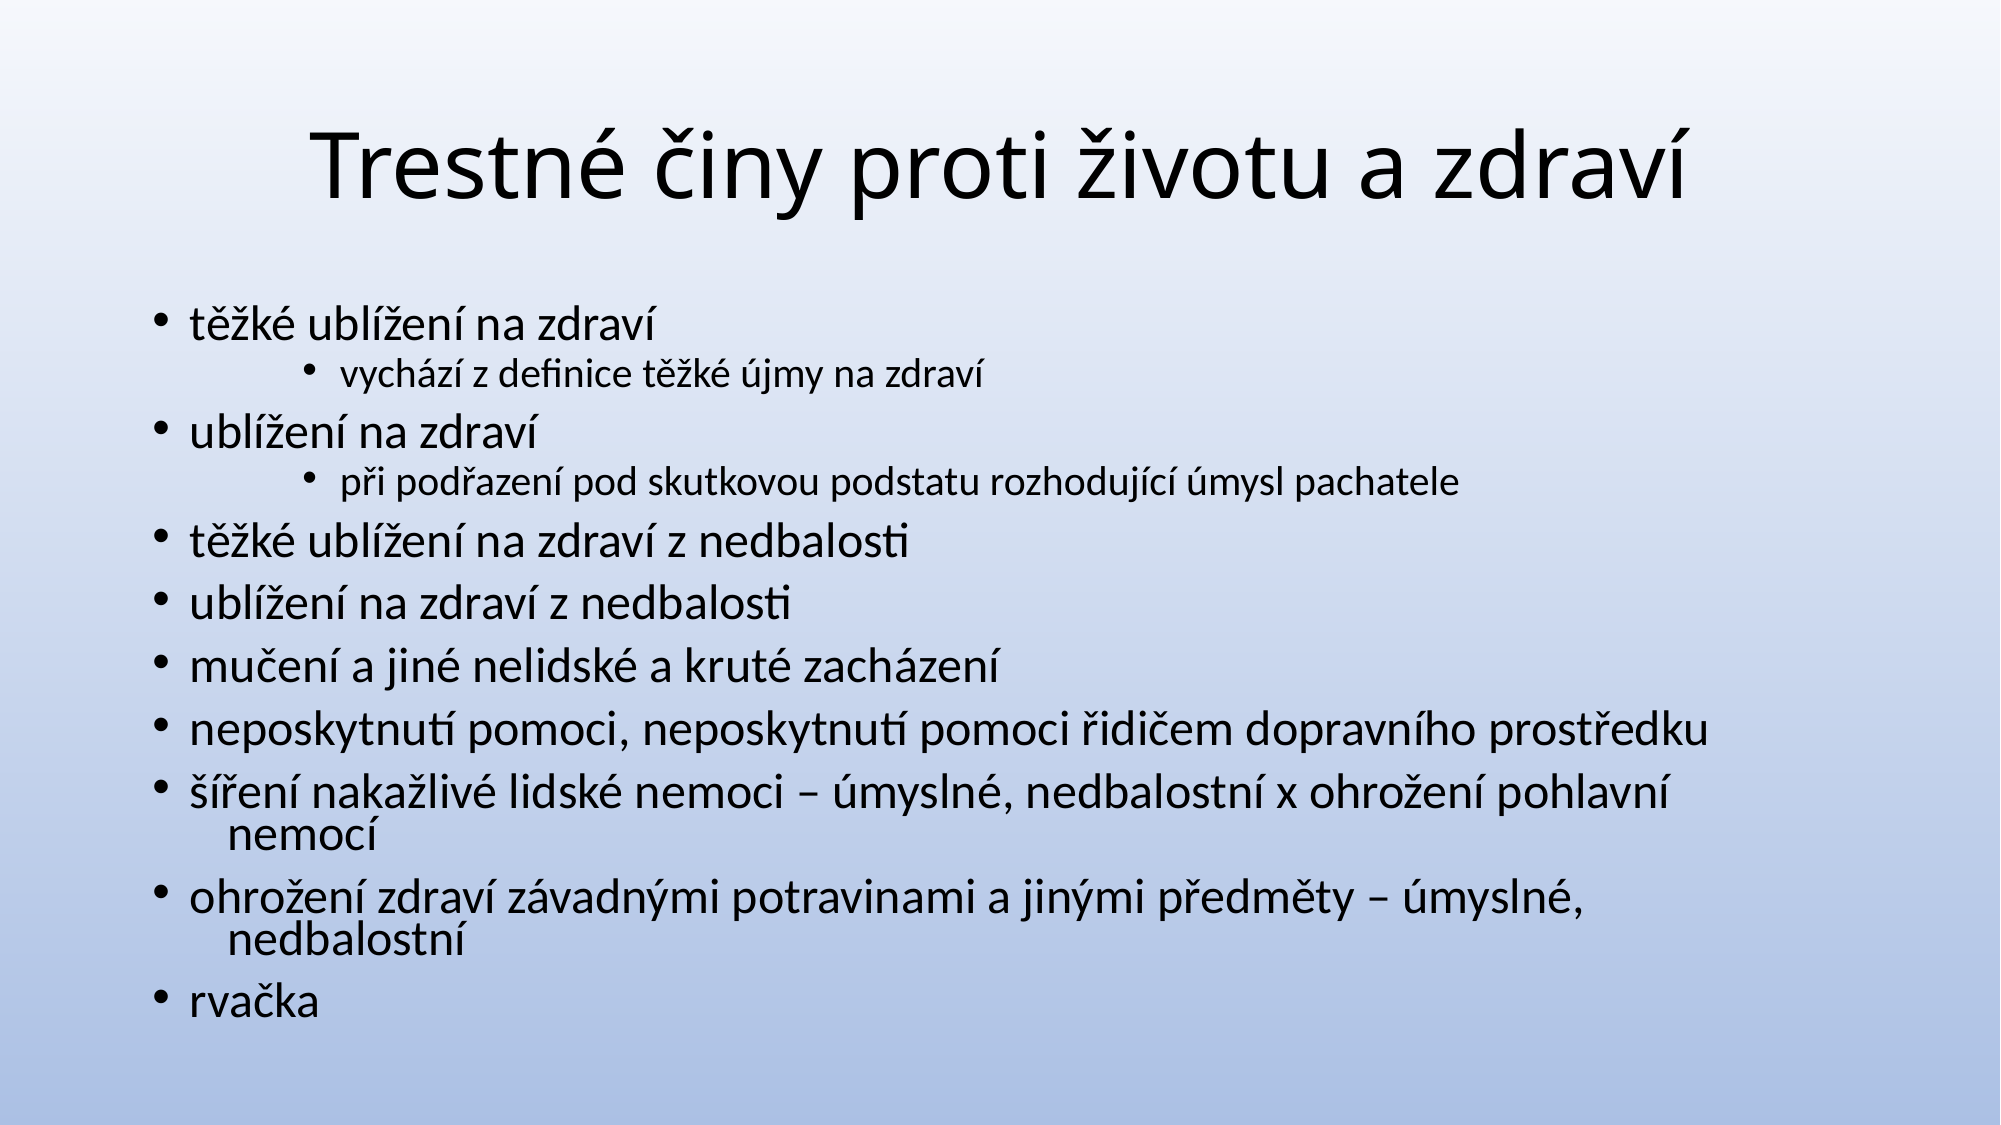

# Trestné činy proti životu a zdraví
těžké ublížení na zdraví
vychází z definice těžké újmy na zdraví
ublížení na zdraví
při podřazení pod skutkovou podstatu rozhodující úmysl pachatele
těžké ublížení na zdraví z nedbalosti
ublížení na zdraví z nedbalosti
mučení a jiné nelidské a kruté zacházení
neposkytnutí pomoci, neposkytnutí pomoci řidičem dopravního prostředku
šíření nakažlivé lidské nemoci – úmyslné, nedbalostní x ohrožení pohlavní nemocí
ohrožení zdraví závadnými potravinami a jinými předměty – úmyslné, nedbalostní
rvačka